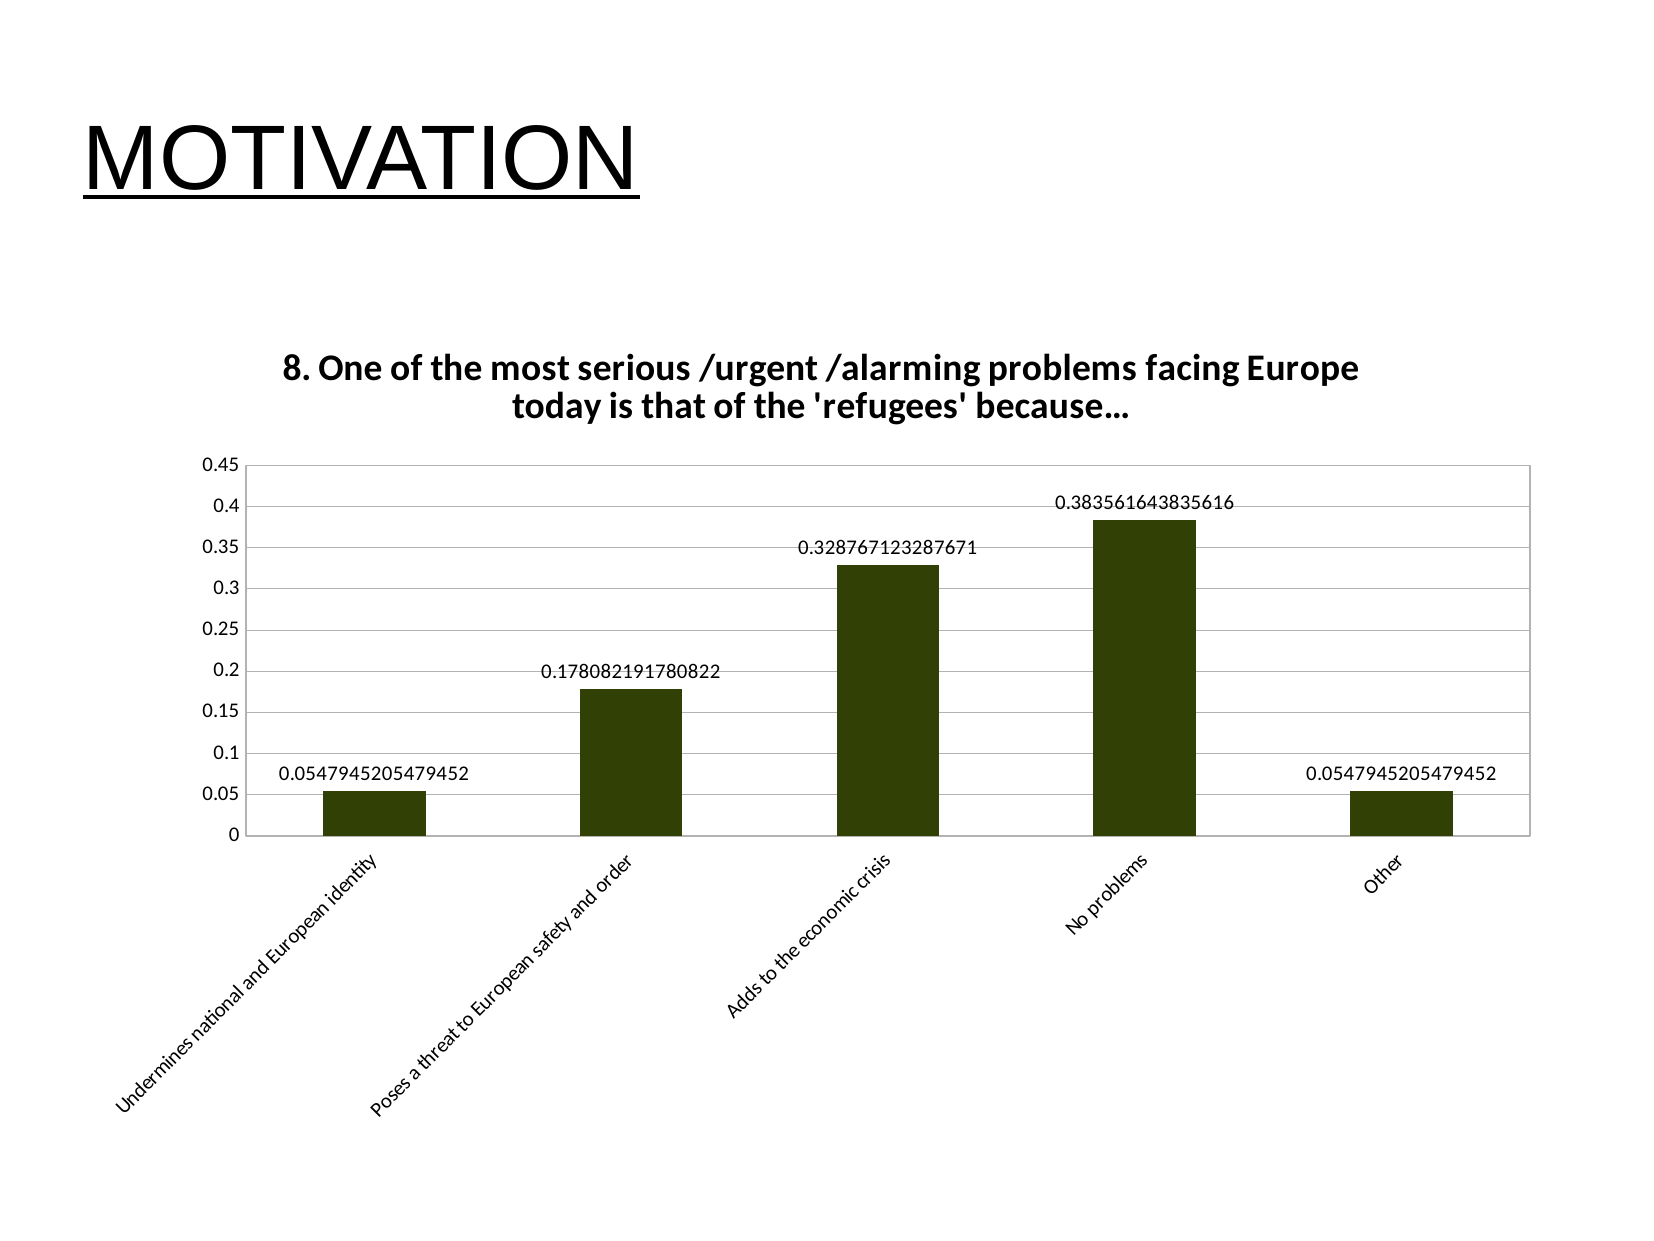

# MOTIVATION
### Chart: 8. One of the most serious /urgent /alarming problems facing Europe today is that of the 'refugees' because…
| Category | Columna B |
|---|---|
| Undermines national and European identity | 0.0547945205479452 |
| Poses a threat to European safety and order | 0.178082191780822 |
| Adds to the economic crisis | 0.328767123287671 |
| No problems | 0.383561643835616 |
| Other | 0.0547945205479452 |